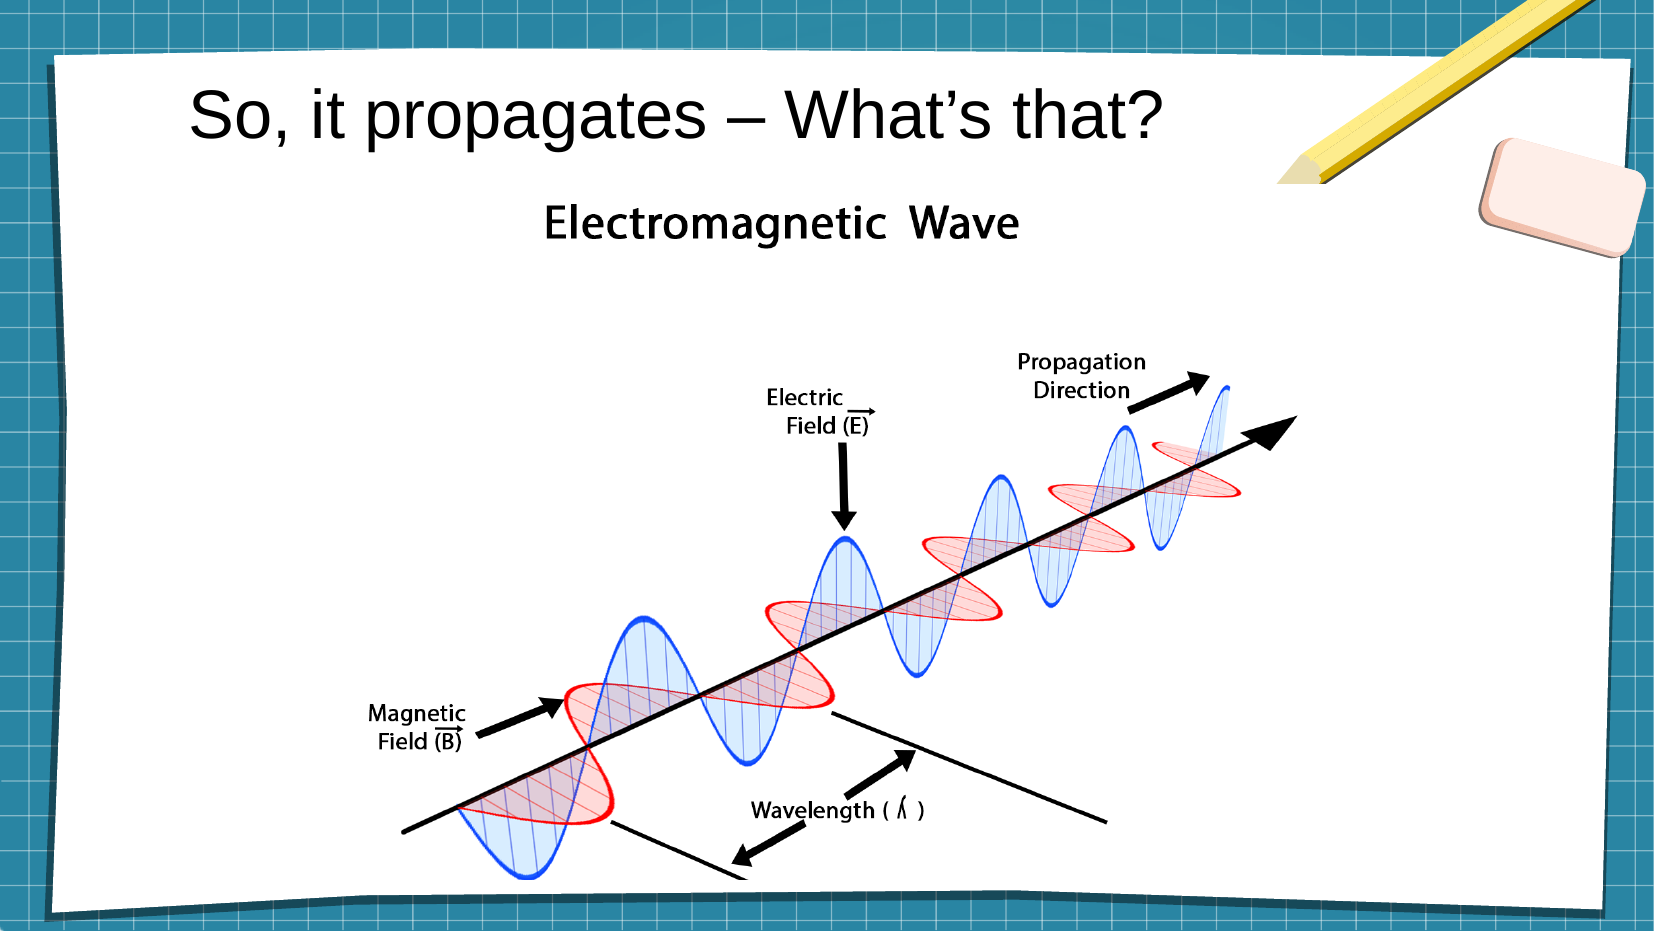

# So, it propagates – What’s that?